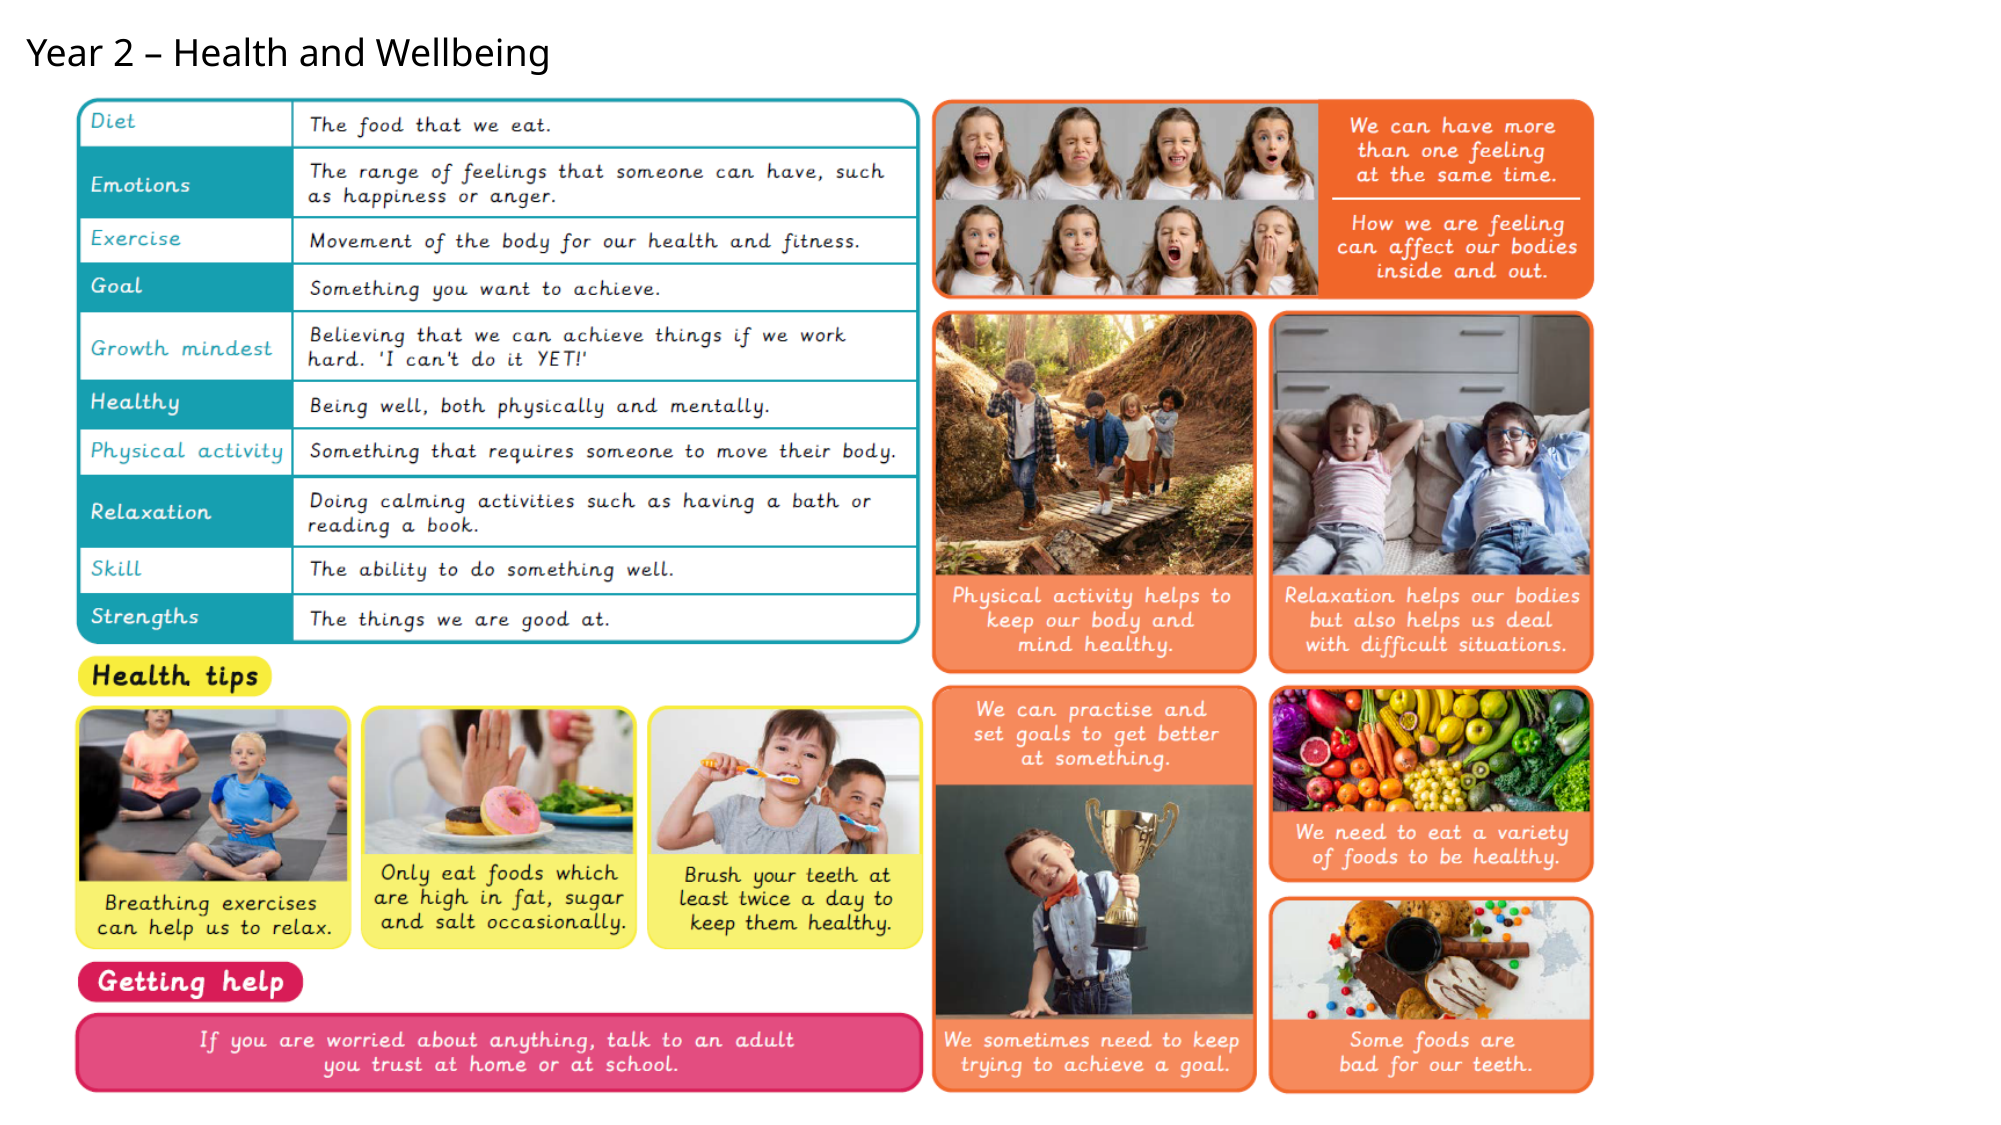

# Year 2 – Health and Wellbeing